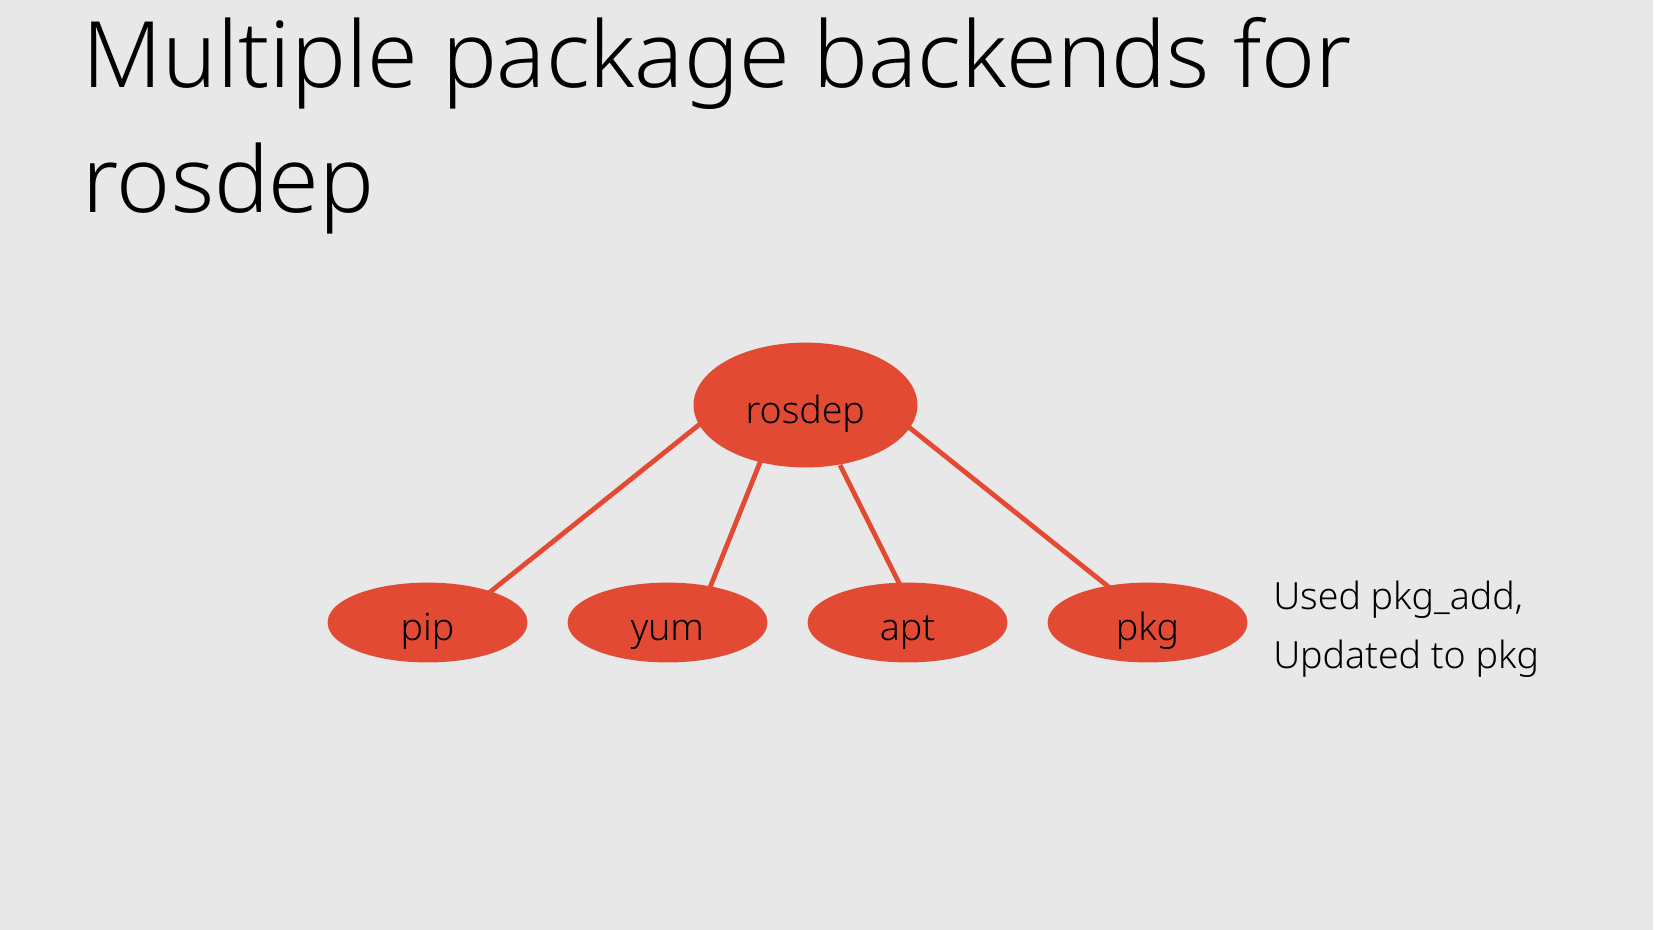

# Multiple package backends for rosdep
rosdep
Used pkg_add,
Updated to pkg
pip
yum
apt
pkg